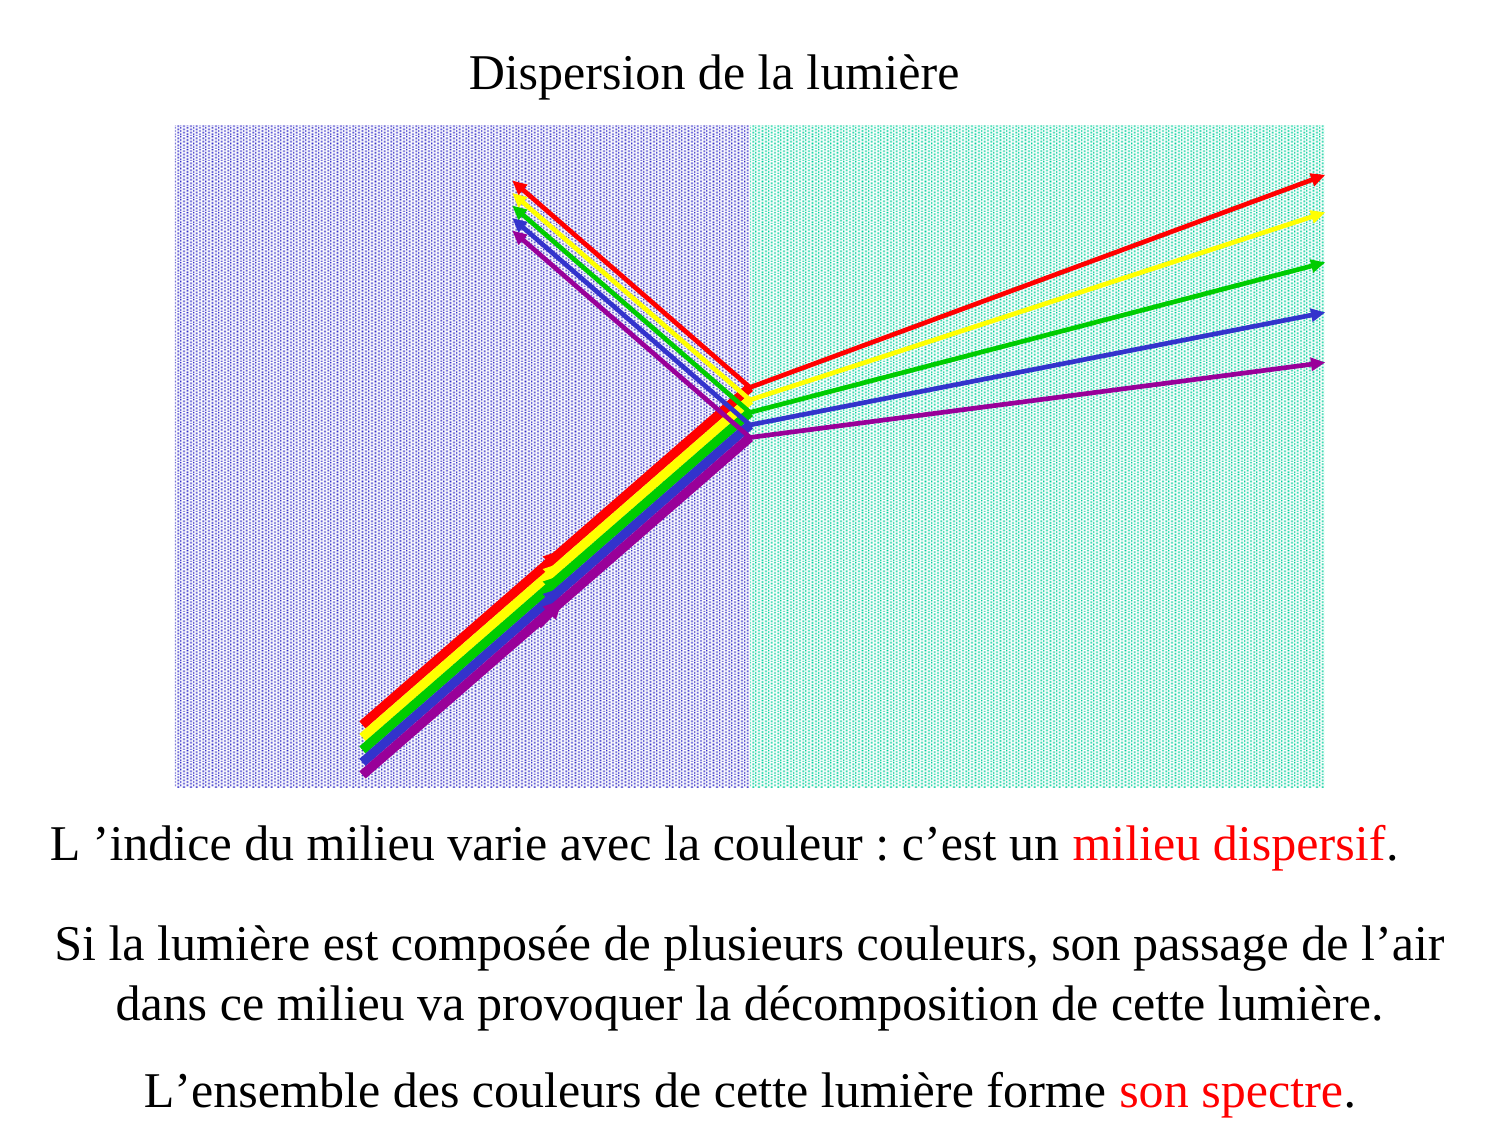

Dispersion de la lumière
L ’indice du milieu varie avec la couleur : c’est un milieu dispersif.
Si la lumière est composée de plusieurs couleurs, son passage de l’air
dans ce milieu va provoquer la décomposition de cette lumière.
L’ensemble des couleurs de cette lumière forme son spectre.